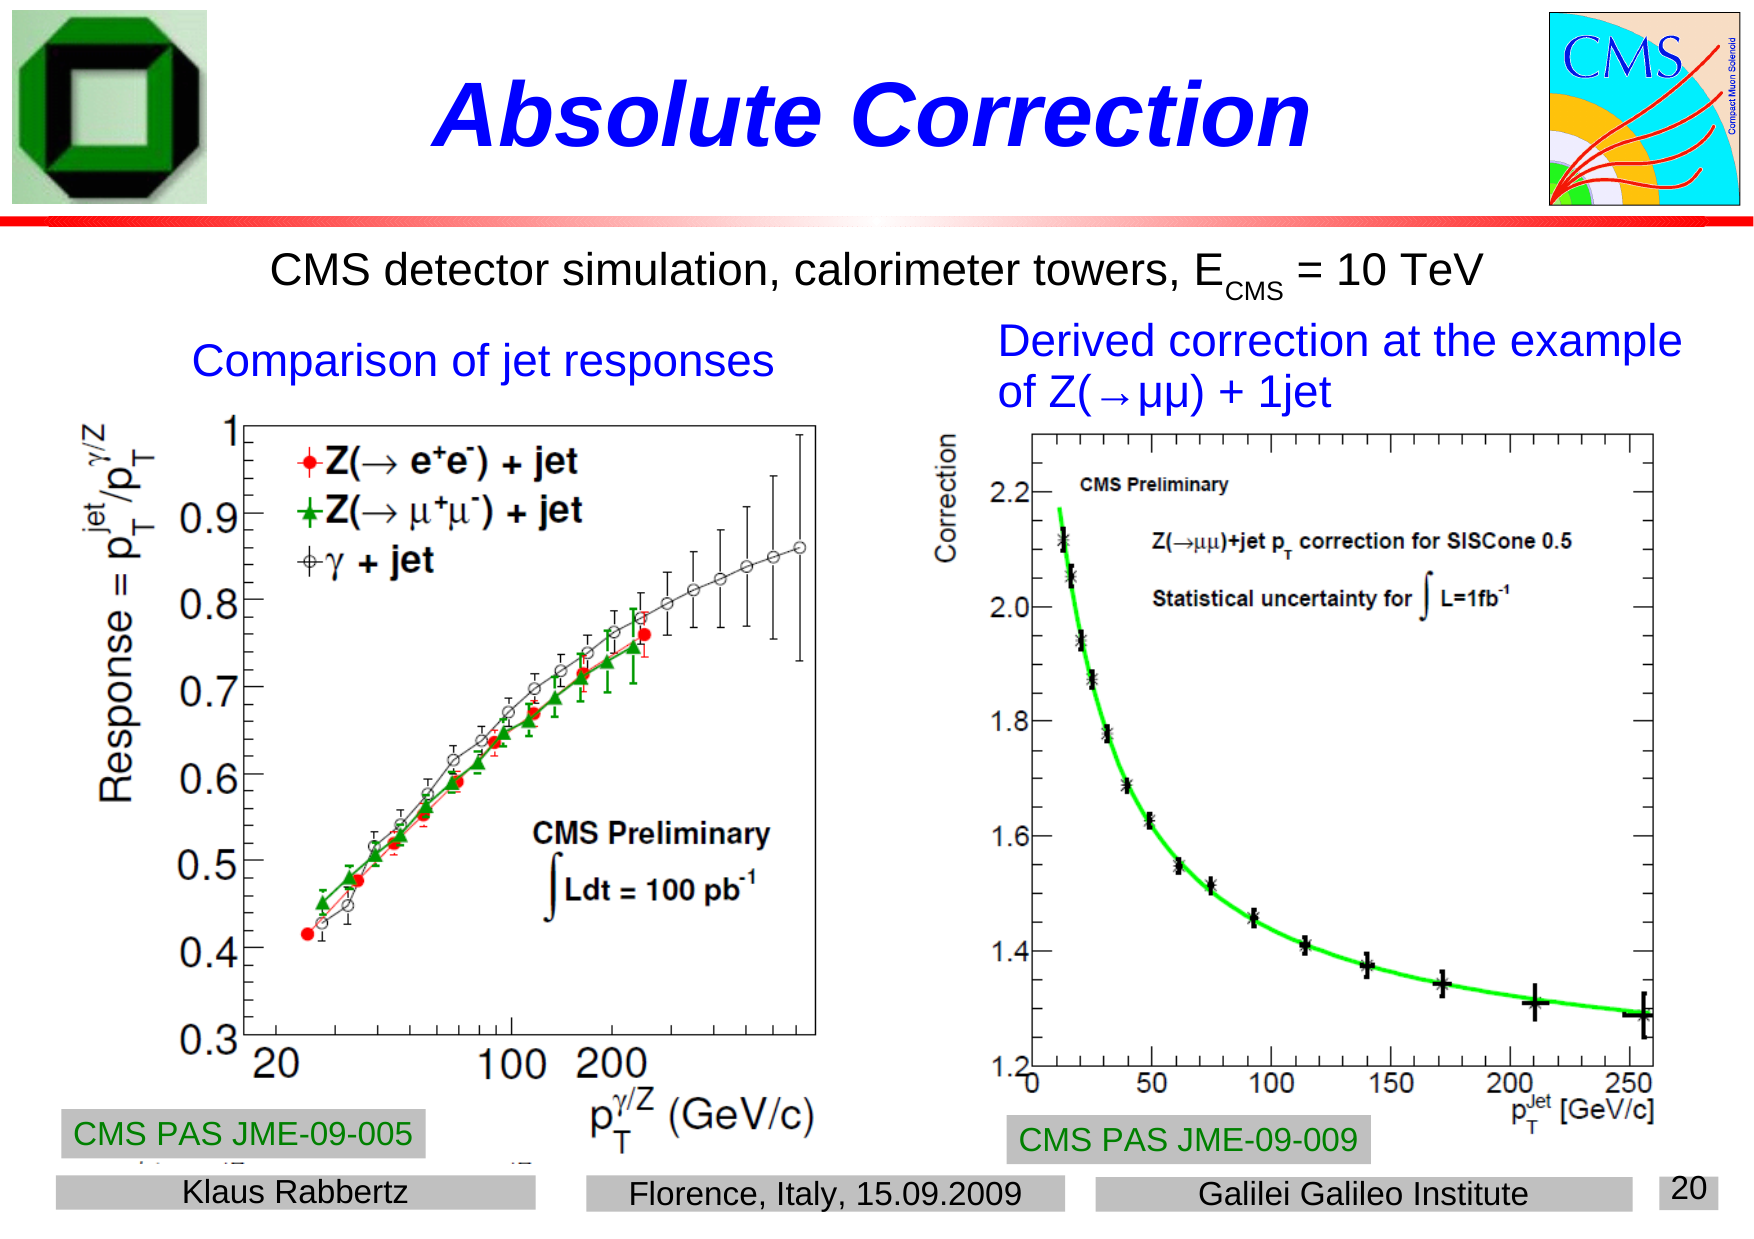

# Absolute Correction
CMS detector simulation, calorimeter towers, ECMS = 10 TeV
Derived correction at the example
of Z(→μμ) + 1jet
Comparison of jet responses
CMS PAS JME-09-005
CMS PAS JME-09-009